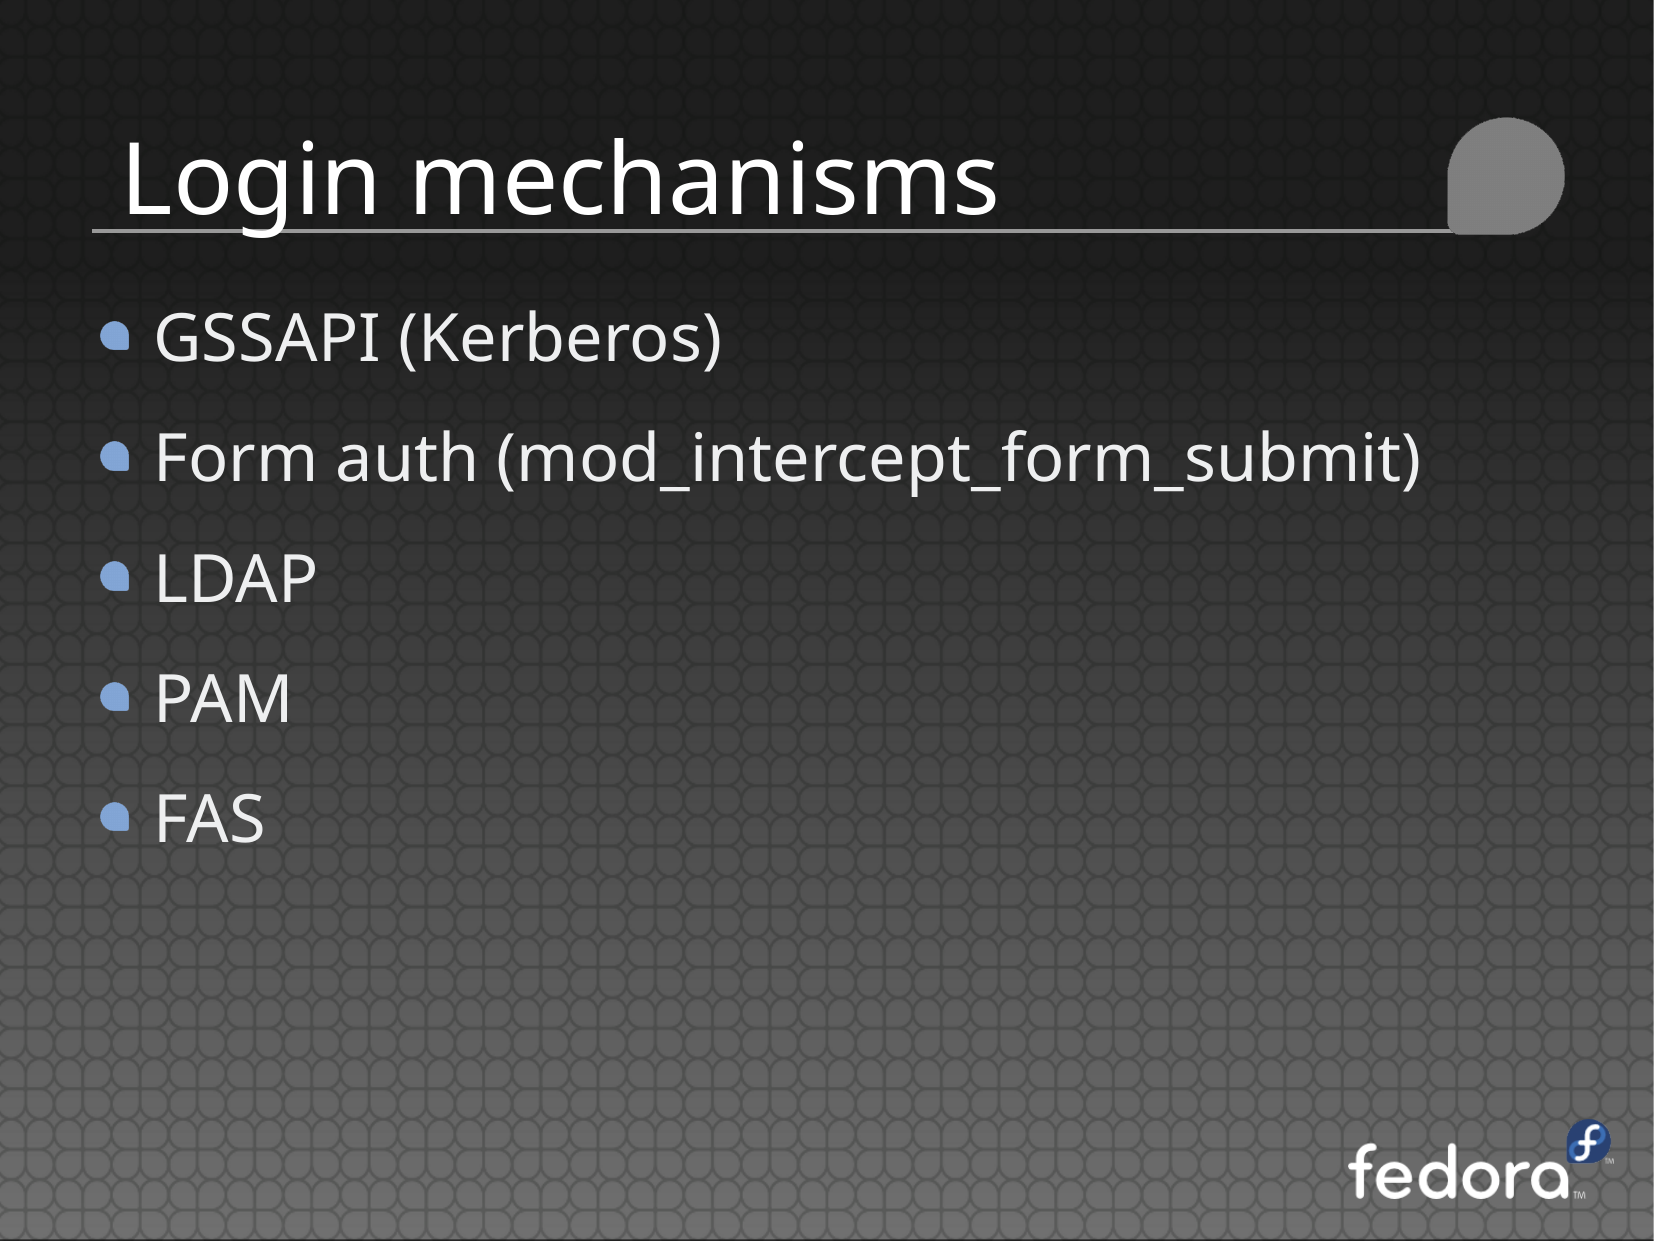

Login mechanisms
# GSSAPI (Kerberos)
Form auth (mod_intercept_form_submit)
LDAP
PAM
FAS